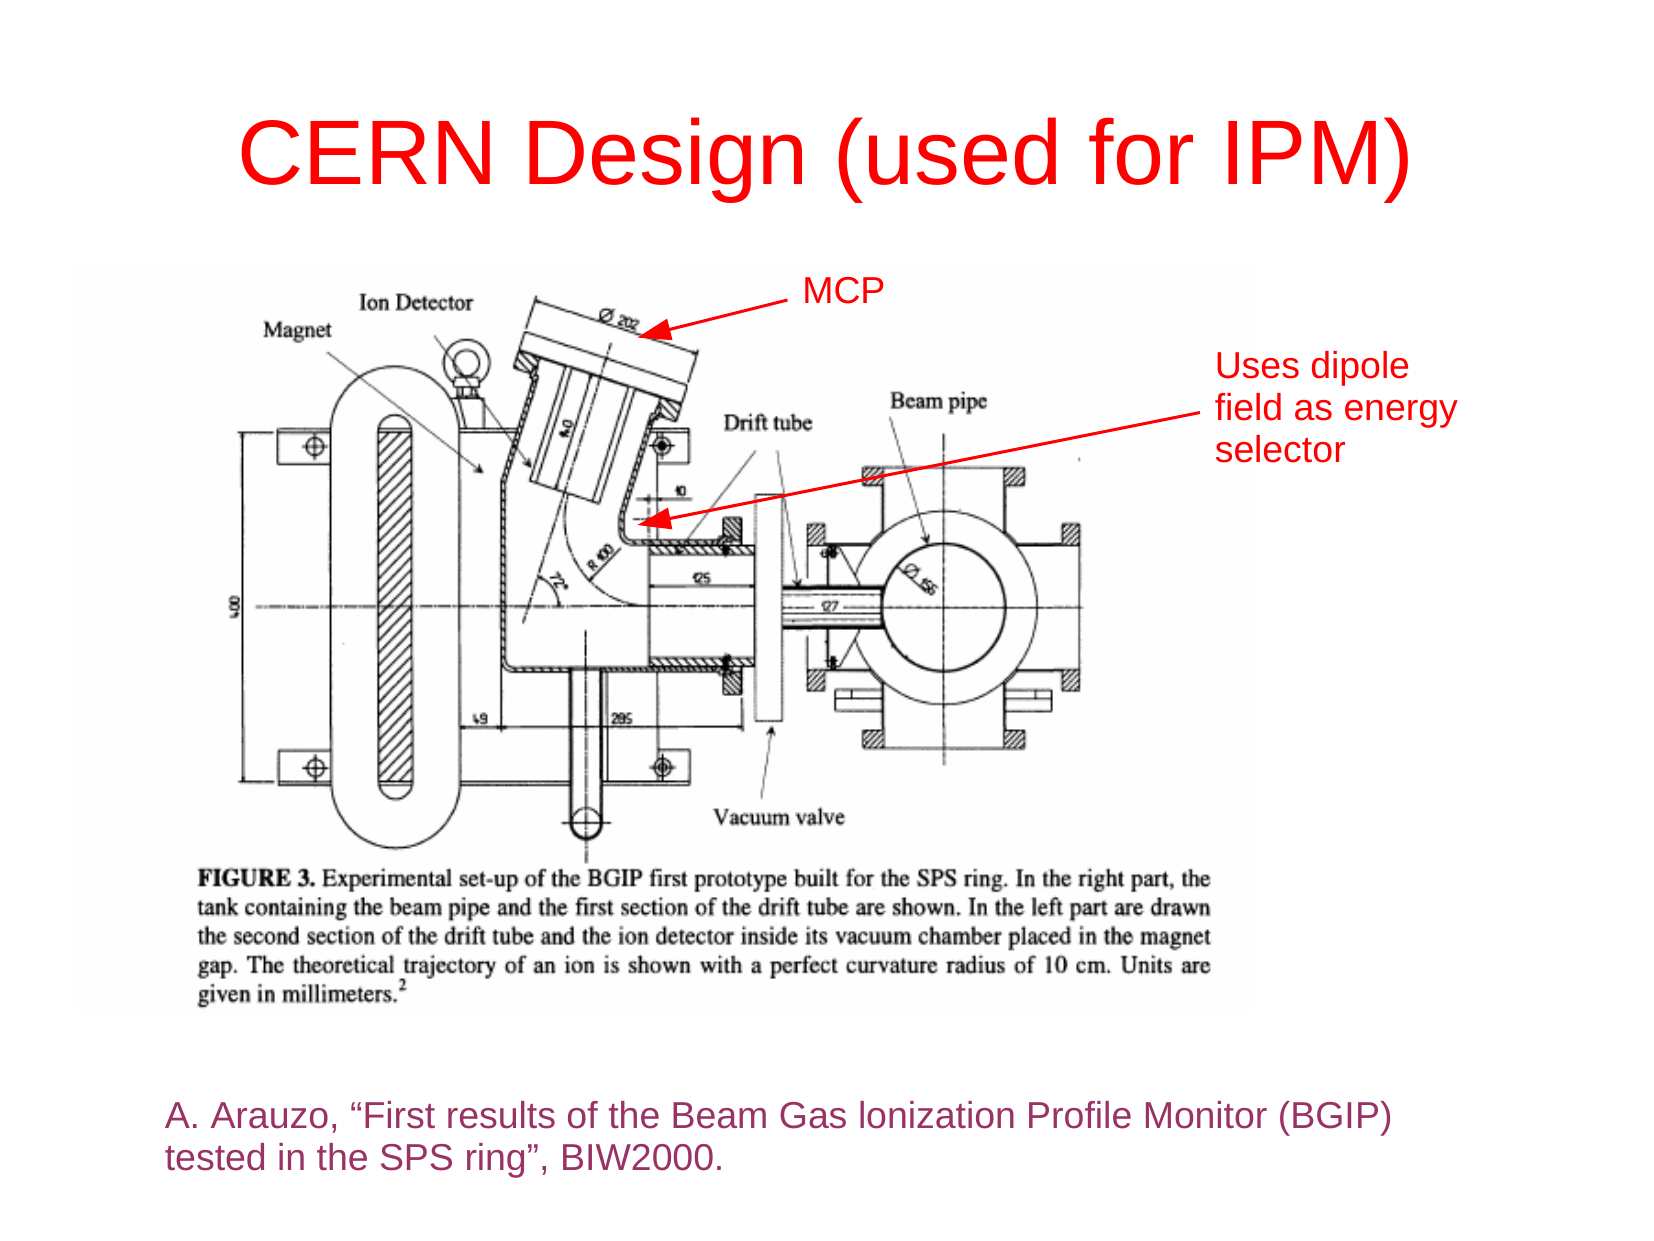

# CERN Design (used for IPM)
MCP
Uses dipole field as energy selector
A. Arauzo, “First results of the Beam Gas lonization Profile Monitor (BGIP) tested in the SPS ring”, BIW2000.